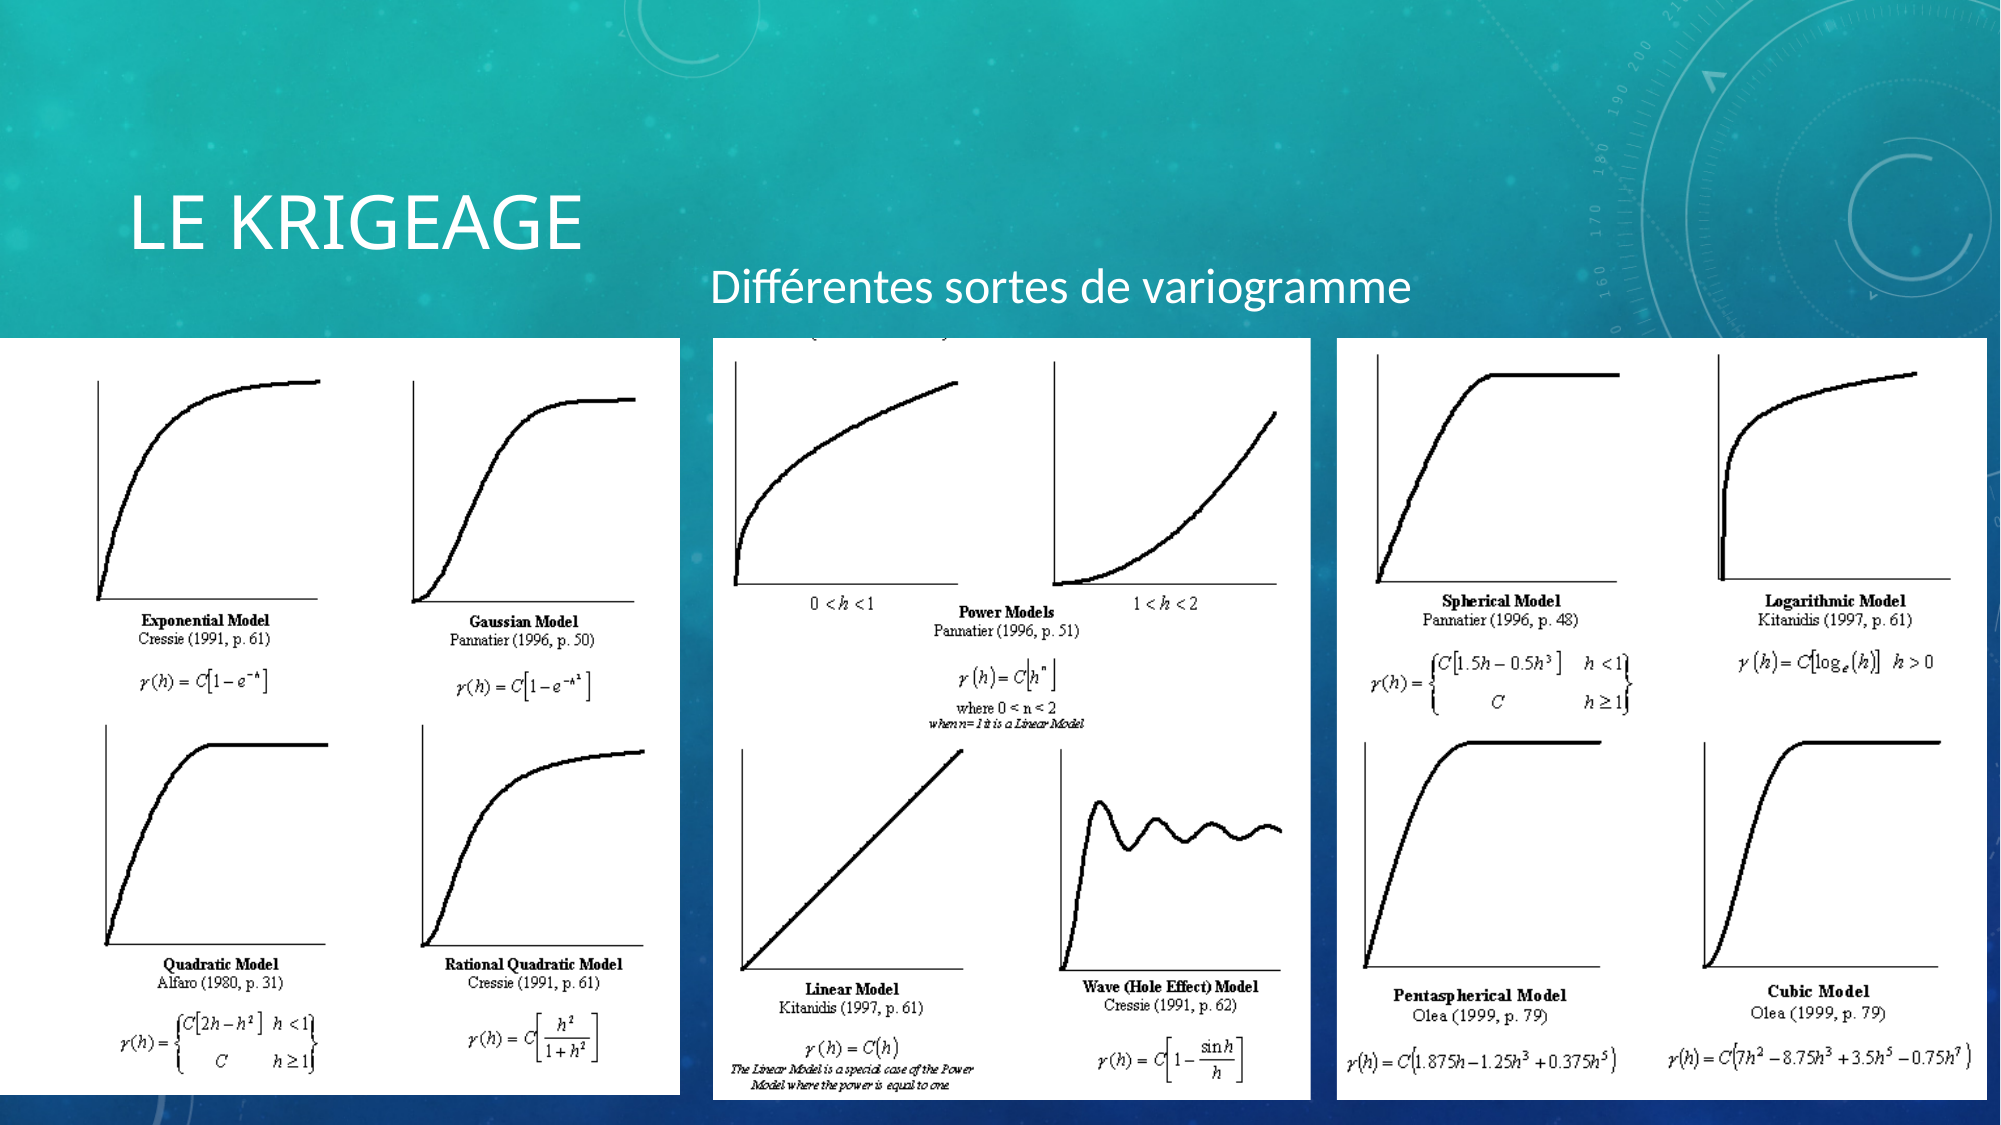

# Le krigeage
Différentes sortes de variogramme